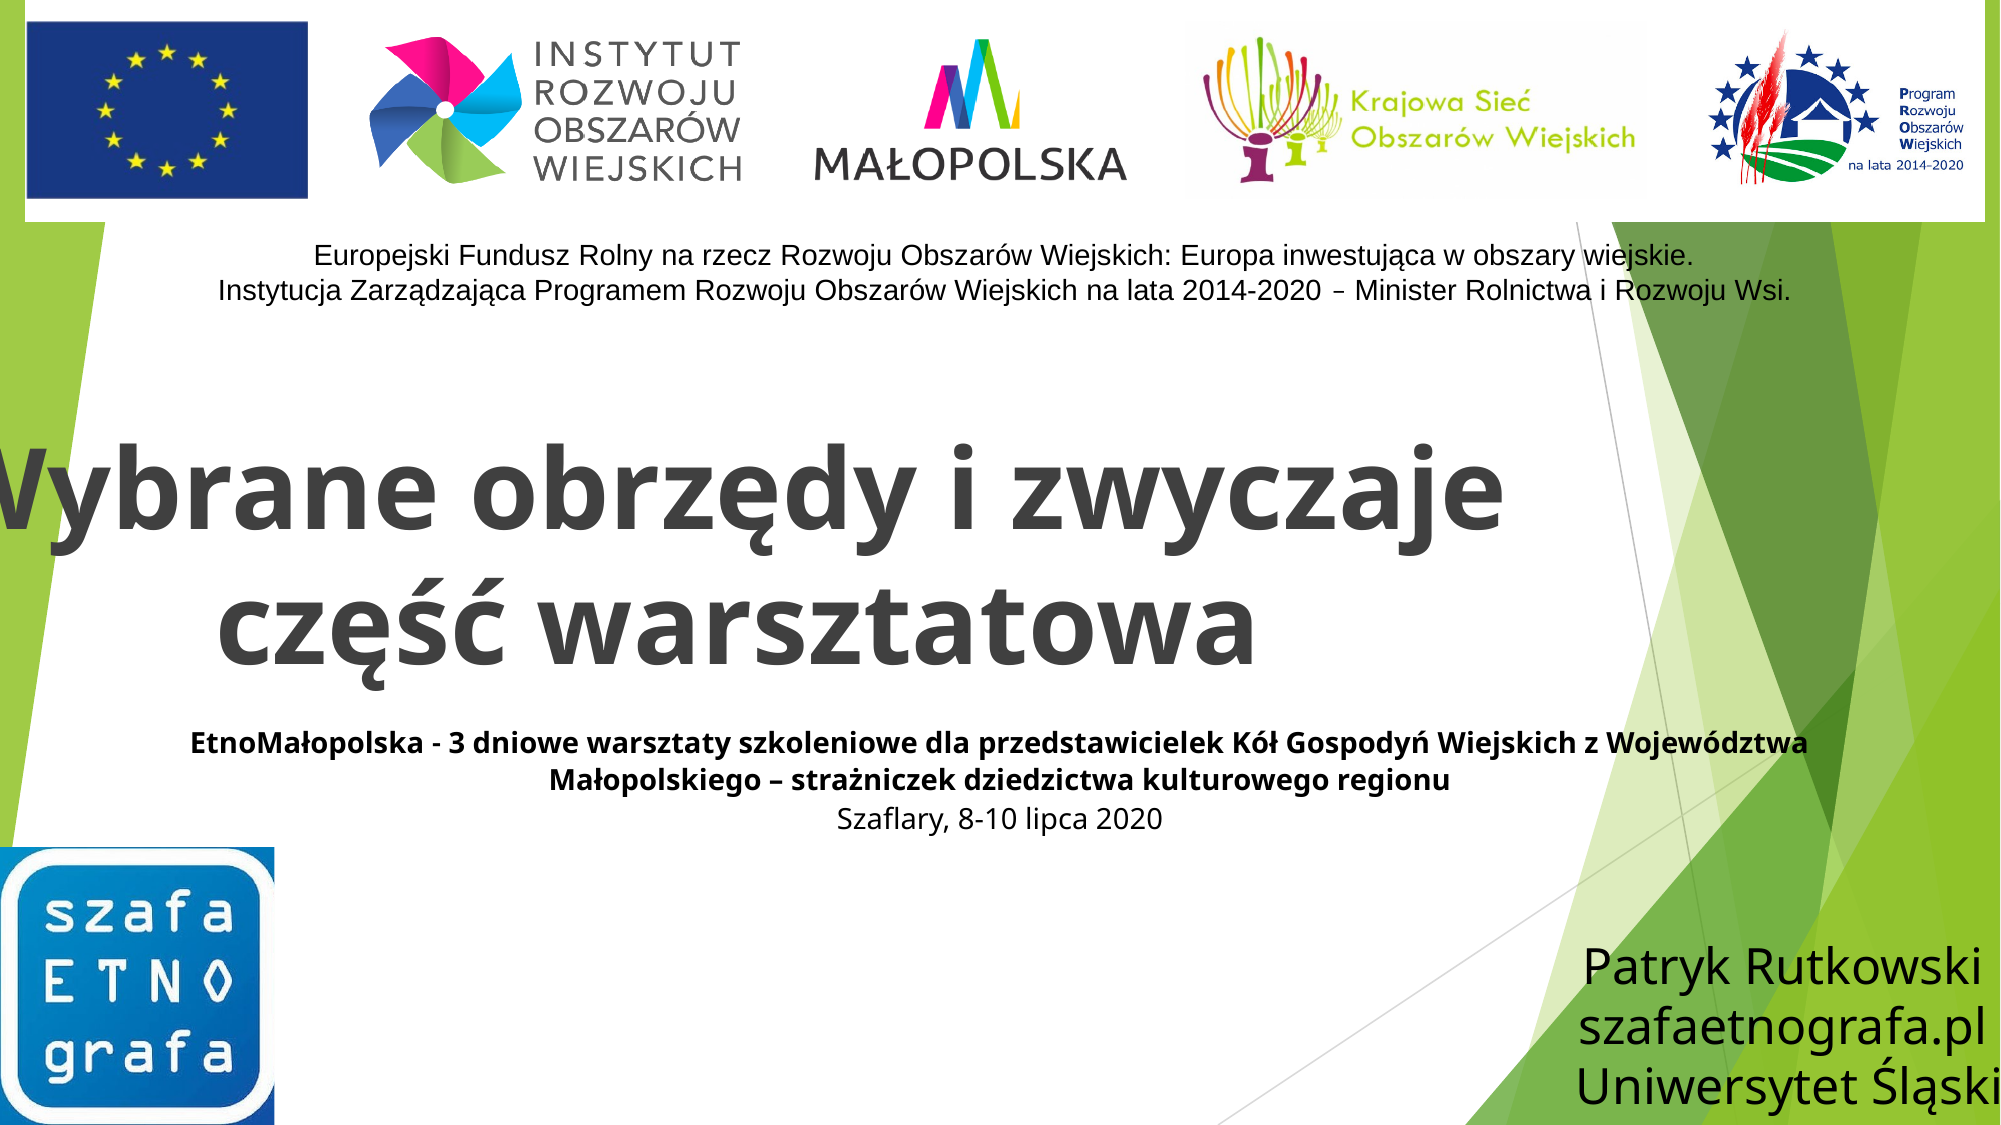

Europejski Fundusz Rolny na rzecz Rozwoju Obszarów Wiejskich: Europa inwestująca w obszary wiejskie.
Instytucja Zarządzająca Programem Rozwoju Obszarów Wiejskich na lata 2014-2020 – Minister Rolnictwa i Rozwoju Wsi.
# Wybrane obrzędy i zwyczaje część warsztatowa
EtnoMałopolska - 3 dniowe warsztaty szkoleniowe dla przedstawicielek Kół Gospodyń Wiejskich z Województwa Małopolskiego – strażniczek dziedzictwa kulturowego regionu
Szaflary, 8-10 lipca 2020
Patryk Rutkowski
szafaetnografa.pl
Uniwersytet Śląski